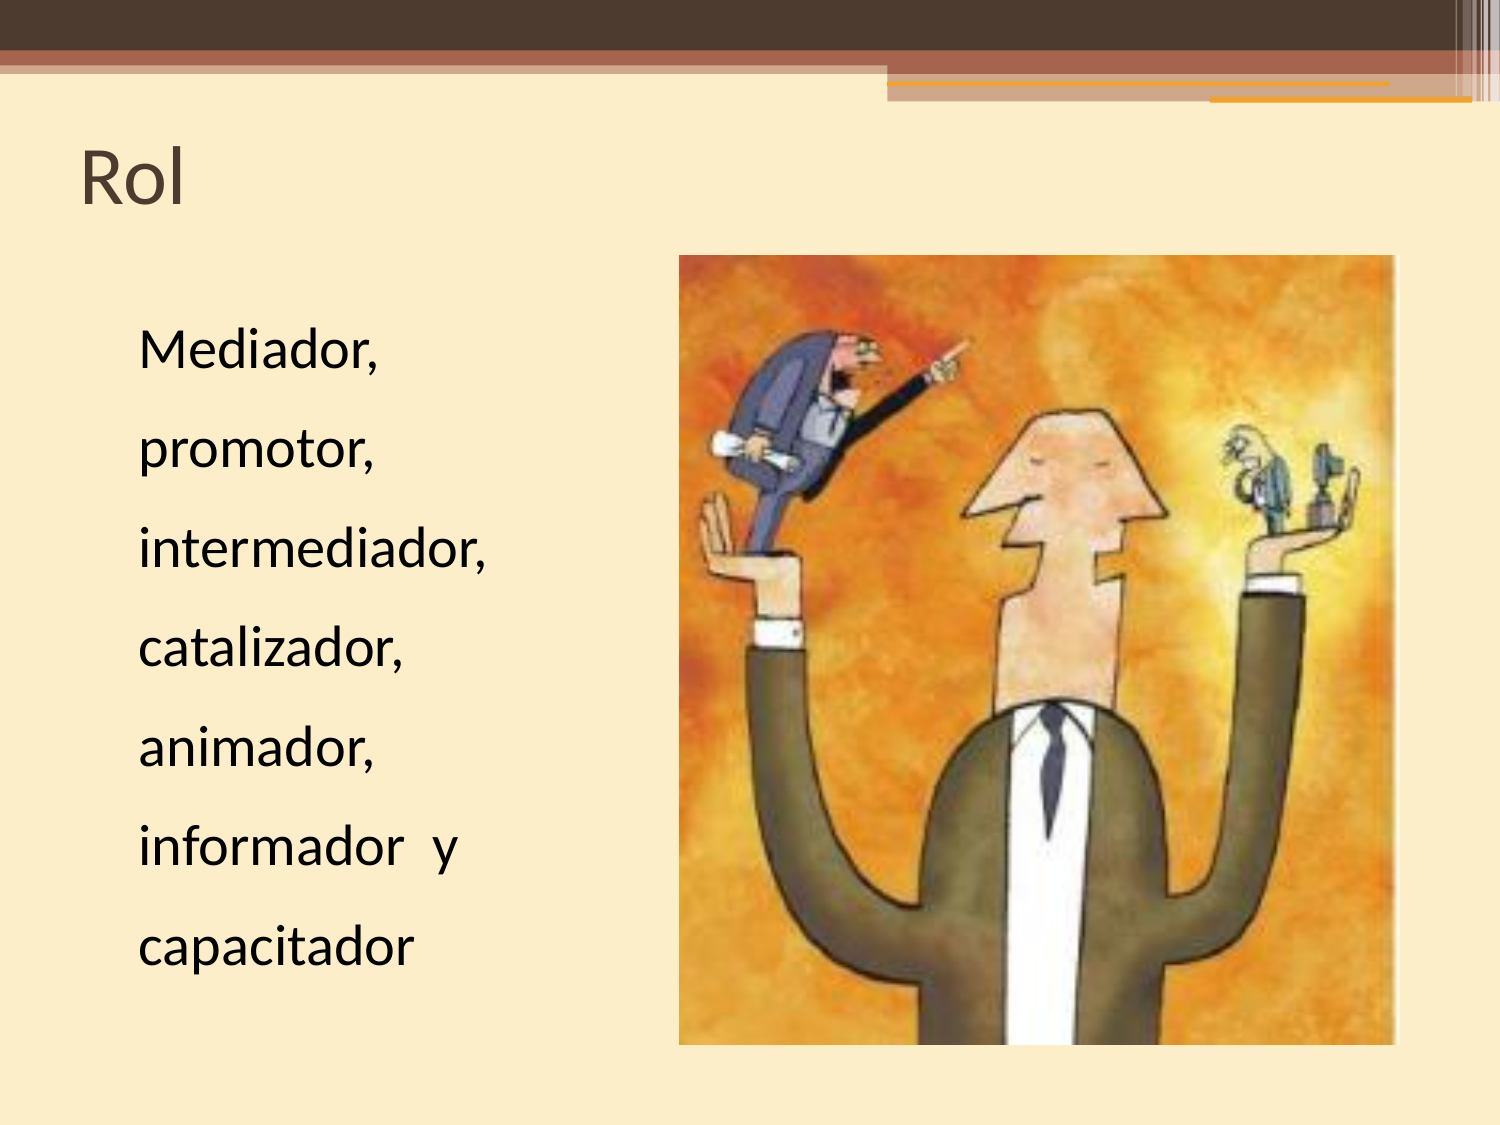

Rol
# Mediador,
promotor,
intermediador,
catalizador,
animador,
informador y
capacitador